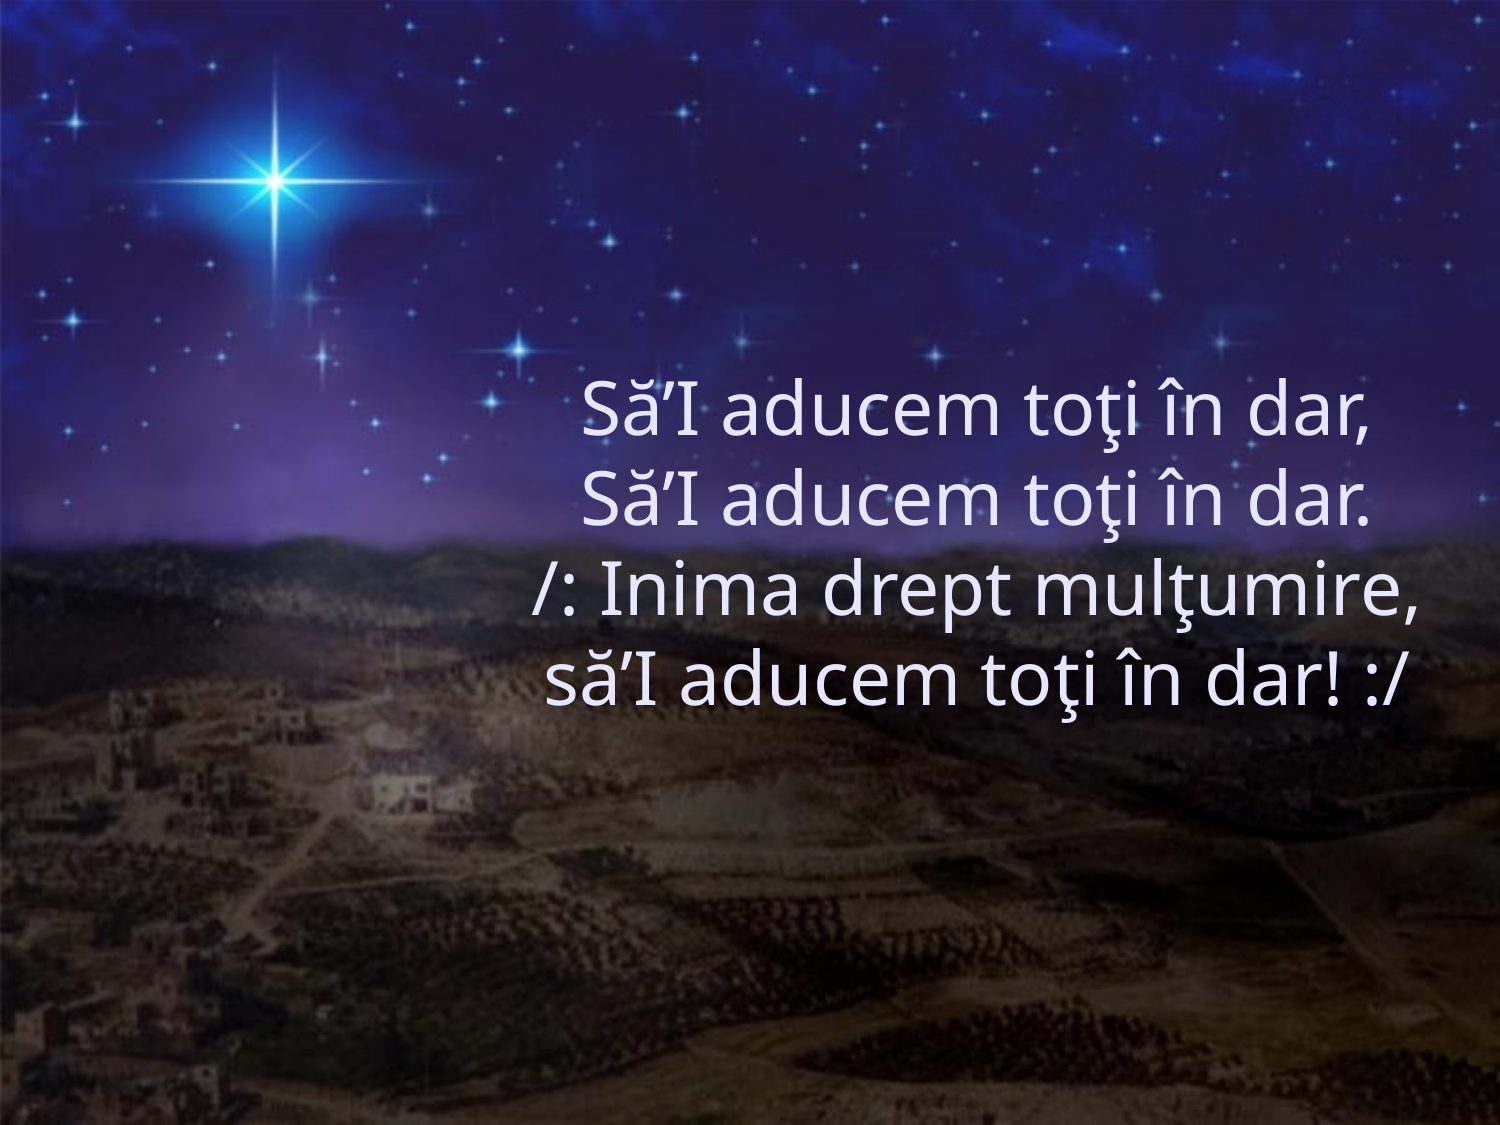

# Să’I aducem toţi în dar, Să’I aducem toţi în dar. /: Inima drept mulţumire, să’I aducem toţi în dar! :/